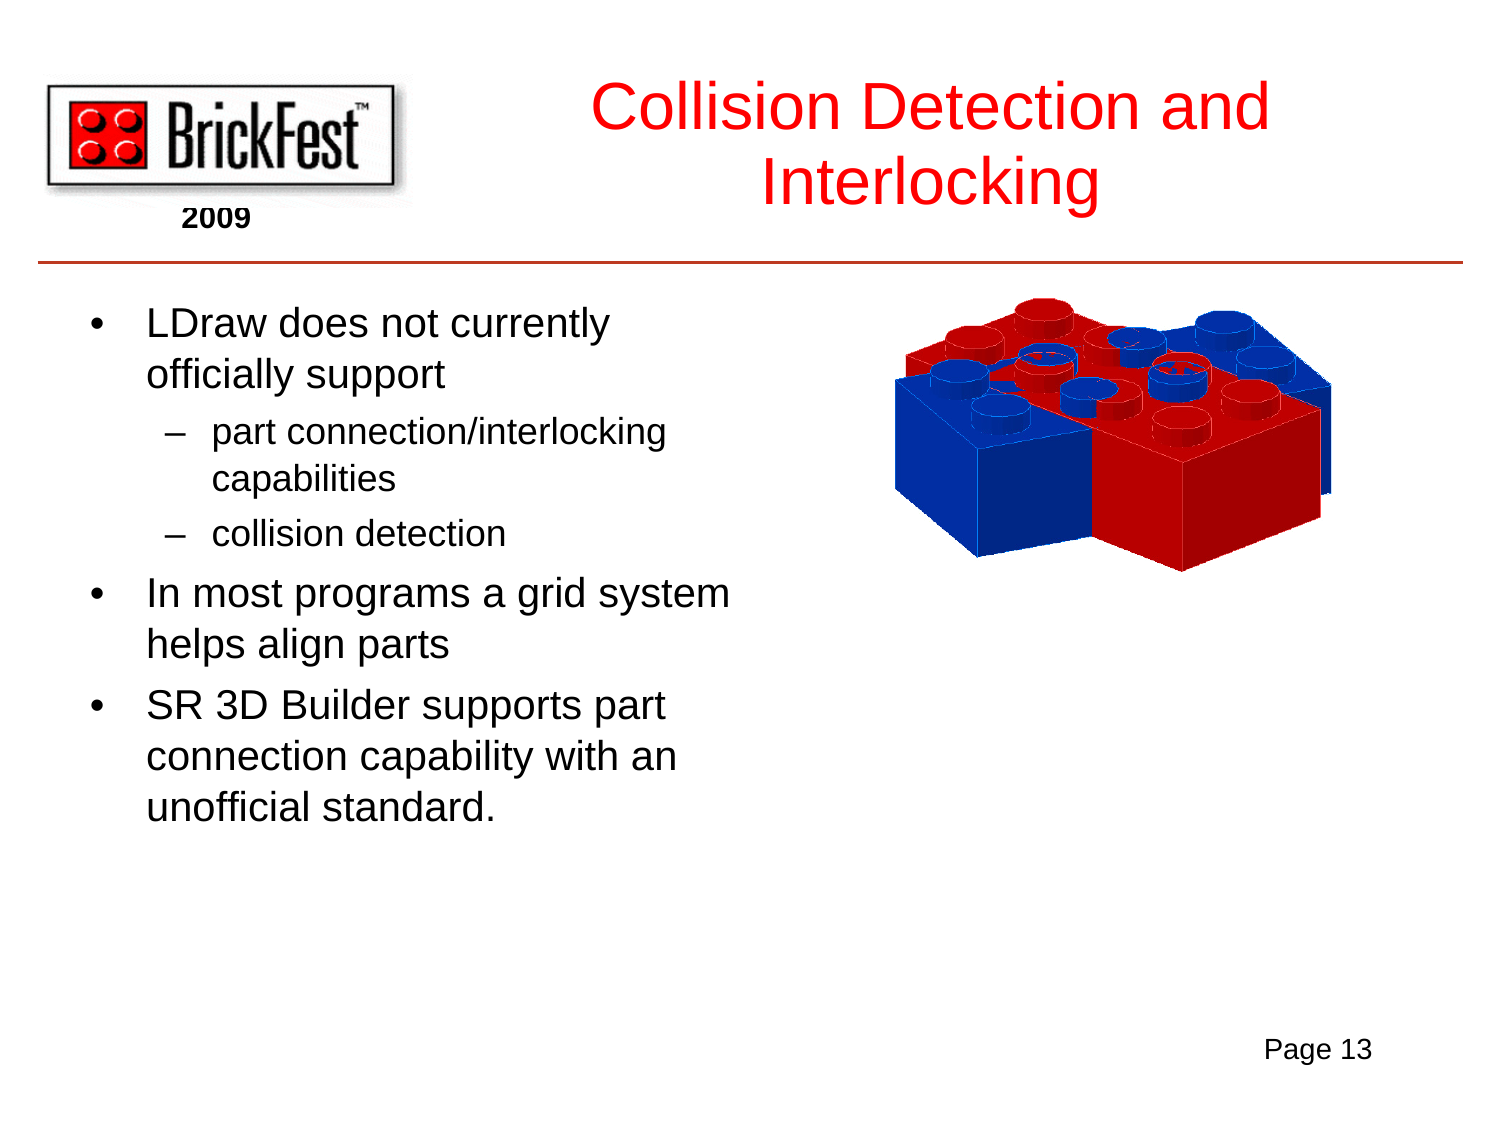

# Collision Detection and Interlocking
LDraw does not currently officially support
part connection/interlocking capabilities
collision detection
In most programs a grid system helps align parts
SR 3D Builder supports part connection capability with an unofficial standard.
13